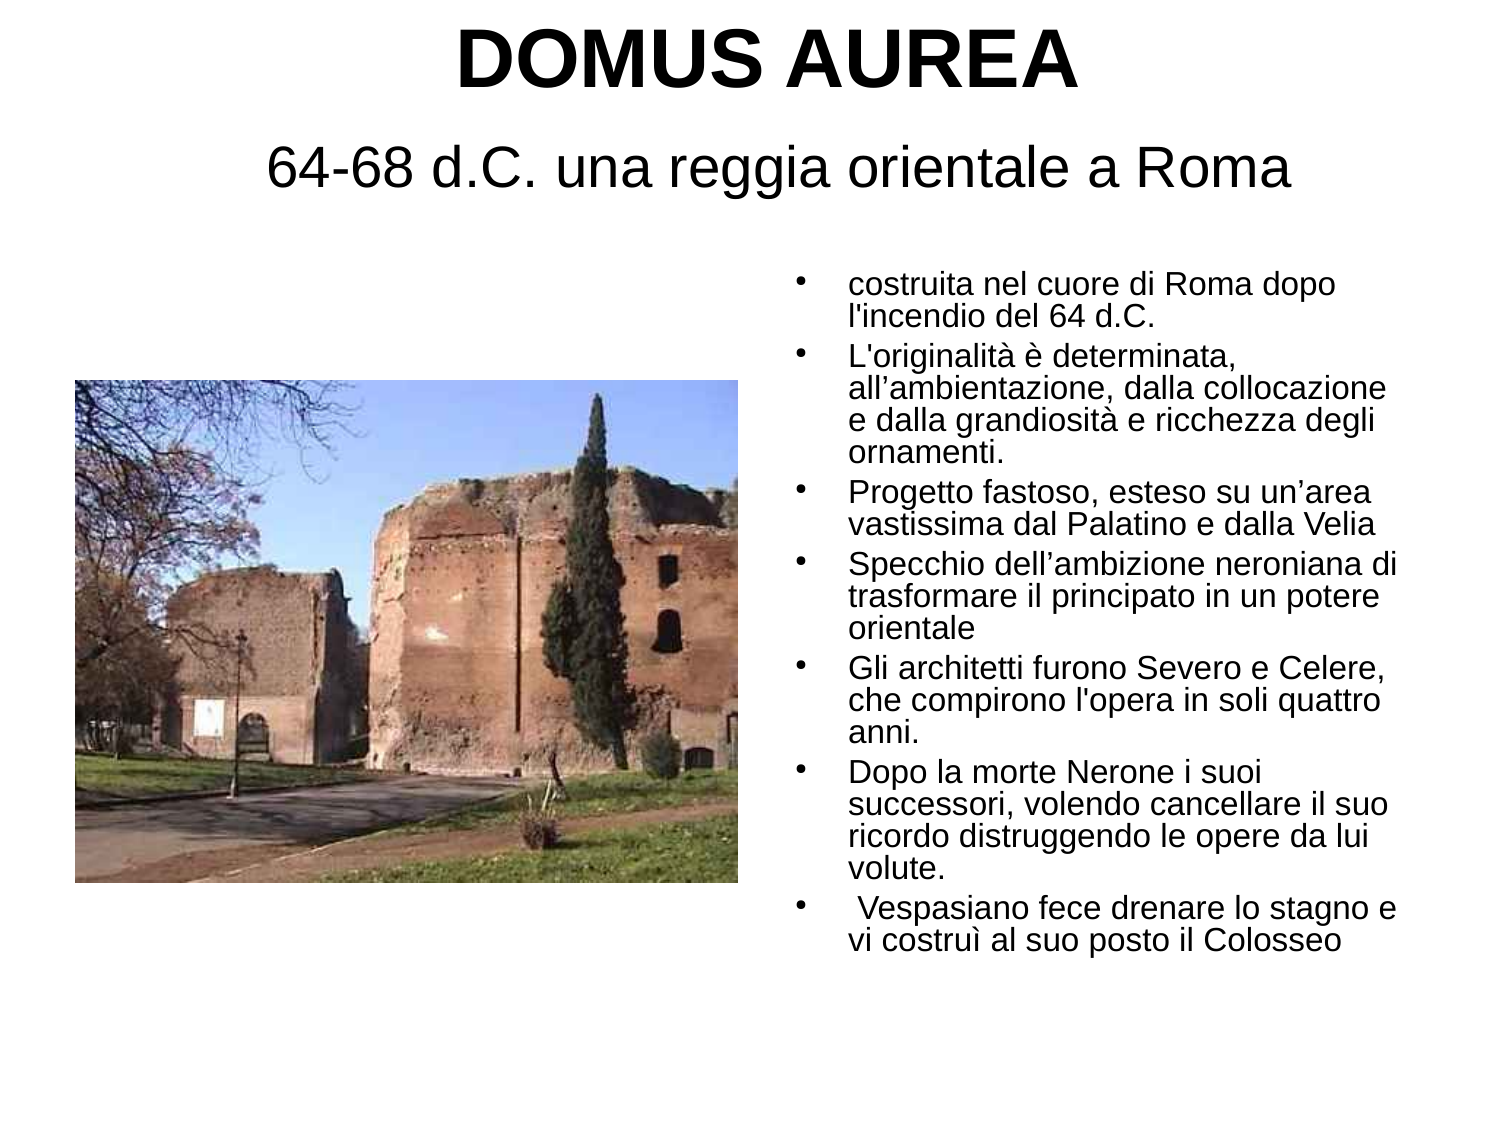

# DOMUS AUREA 64-68 d.C. una reggia orientale a Roma
costruita nel cuore di Roma dopo l'incendio del 64 d.C.
L'originalità è determinata, all’ambientazione, dalla collocazione e dalla grandiosità e ricchezza degli ornamenti.
Progetto fastoso, esteso su un’area vastissima dal Palatino e dalla Velia
Specchio dell’ambizione neroniana di trasformare il principato in un potere orientale
Gli architetti furono Severo e Celere, che compirono l'opera in soli quattro anni.
Dopo la morte Nerone i suoi successori, volendo cancellare il suo ricordo distruggendo le opere da lui volute.
 Vespasiano fece drenare lo stagno e vi costruì al suo posto il Colosseo